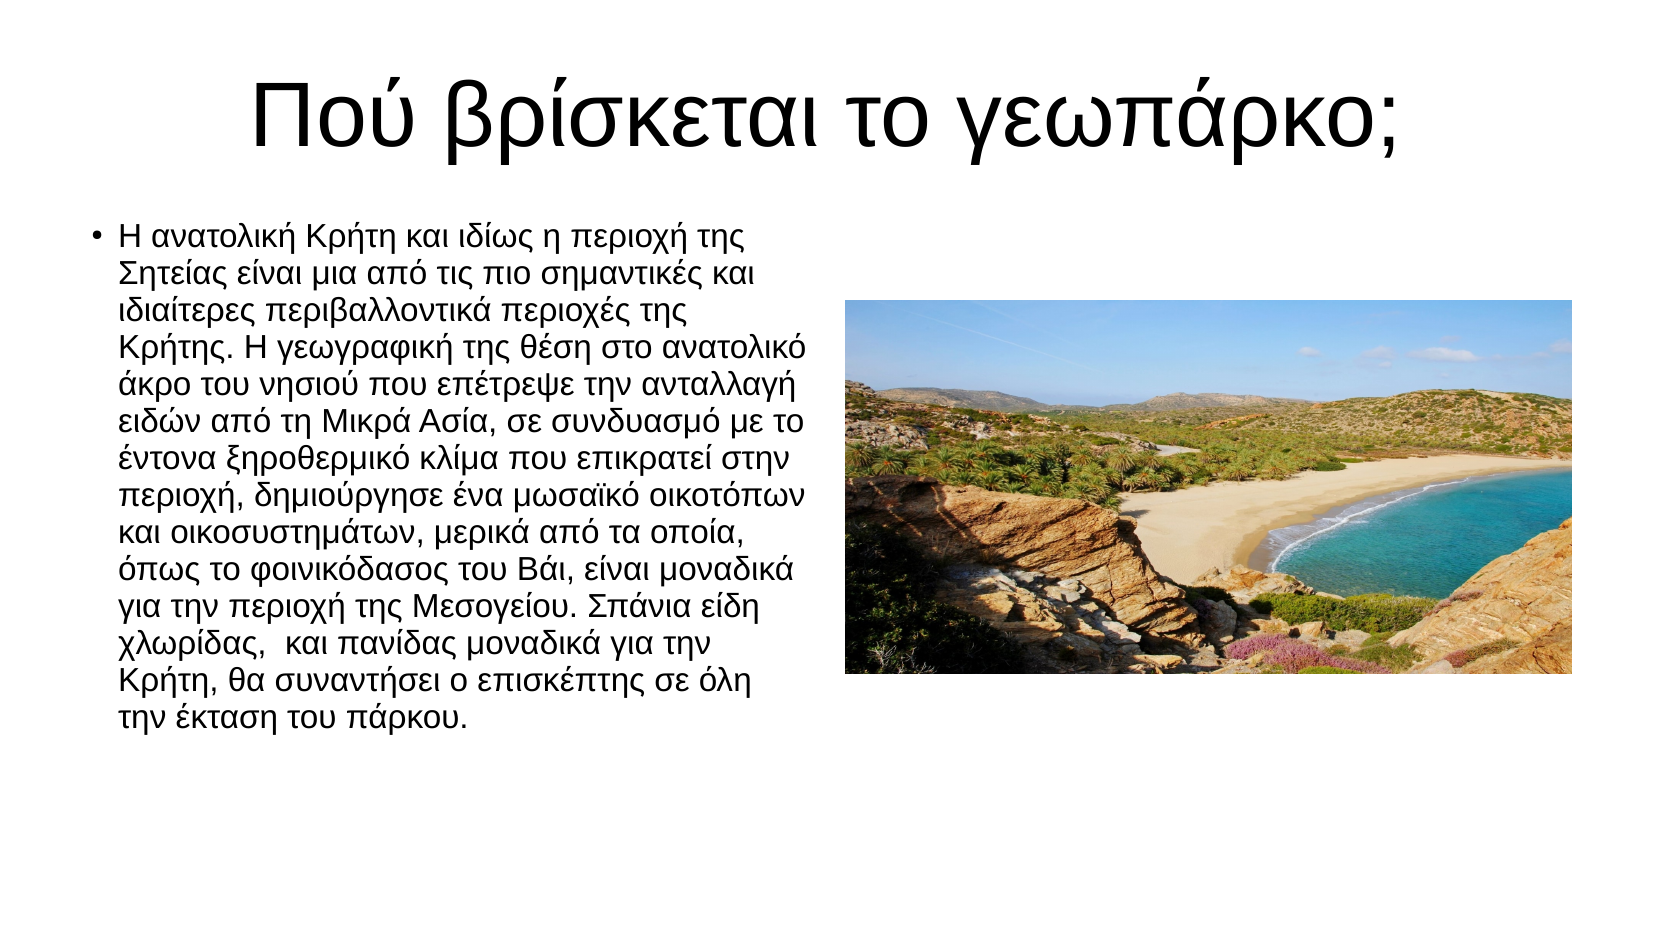

# Πού βρίσκεται το γεωπάρκο;
Η ανατολική Κρήτη και ιδίως η περιοχή της Σητείας είναι μια από τις πιο σημαντικές και ιδιαίτερες περιβαλλοντικά περιοχές της Κρήτης. Η γεωγραφική της θέση στο ανατολικό άκρο του νησιού που επέτρεψε την ανταλλαγή ειδών από τη Μικρά Ασία, σε συνδυασμό με το έντονα ξηροθερμικό κλίμα που επικρατεί στην περιοχή, δημιούργησε ένα μωσαϊκό οικοτόπων και οικοσυστημάτων, μερικά από τα οποία, όπως το φοινικόδασος του Βάι, είναι μοναδικά για την περιοχή της Μεσογείου. Σπάνια είδη χλωρίδας, και πανίδας μοναδικά για την Κρήτη, θα συναντήσει ο επισκέπτης σε όλη την έκταση του πάρκου.